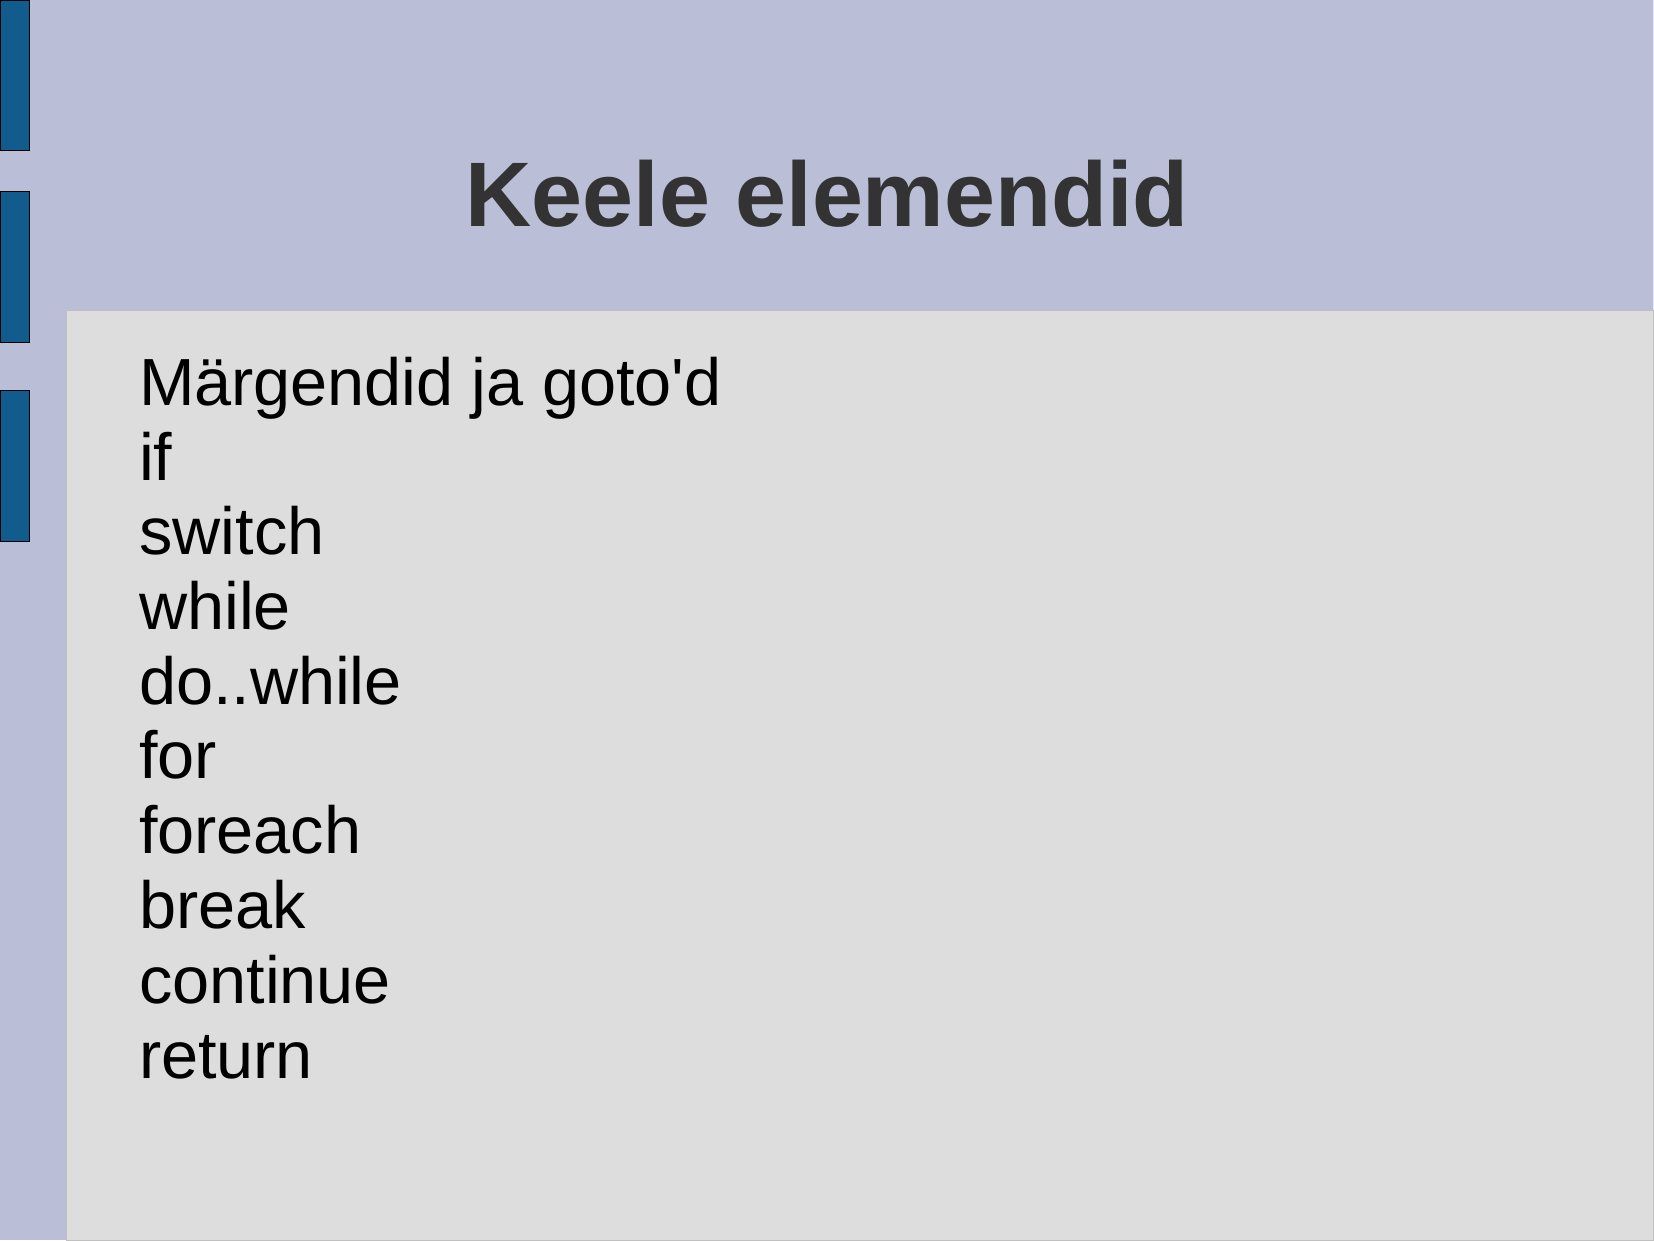

# Keele elemendid
Märgendid ja goto'd
if
switch
while
do..while
for
foreach
break
continue
return